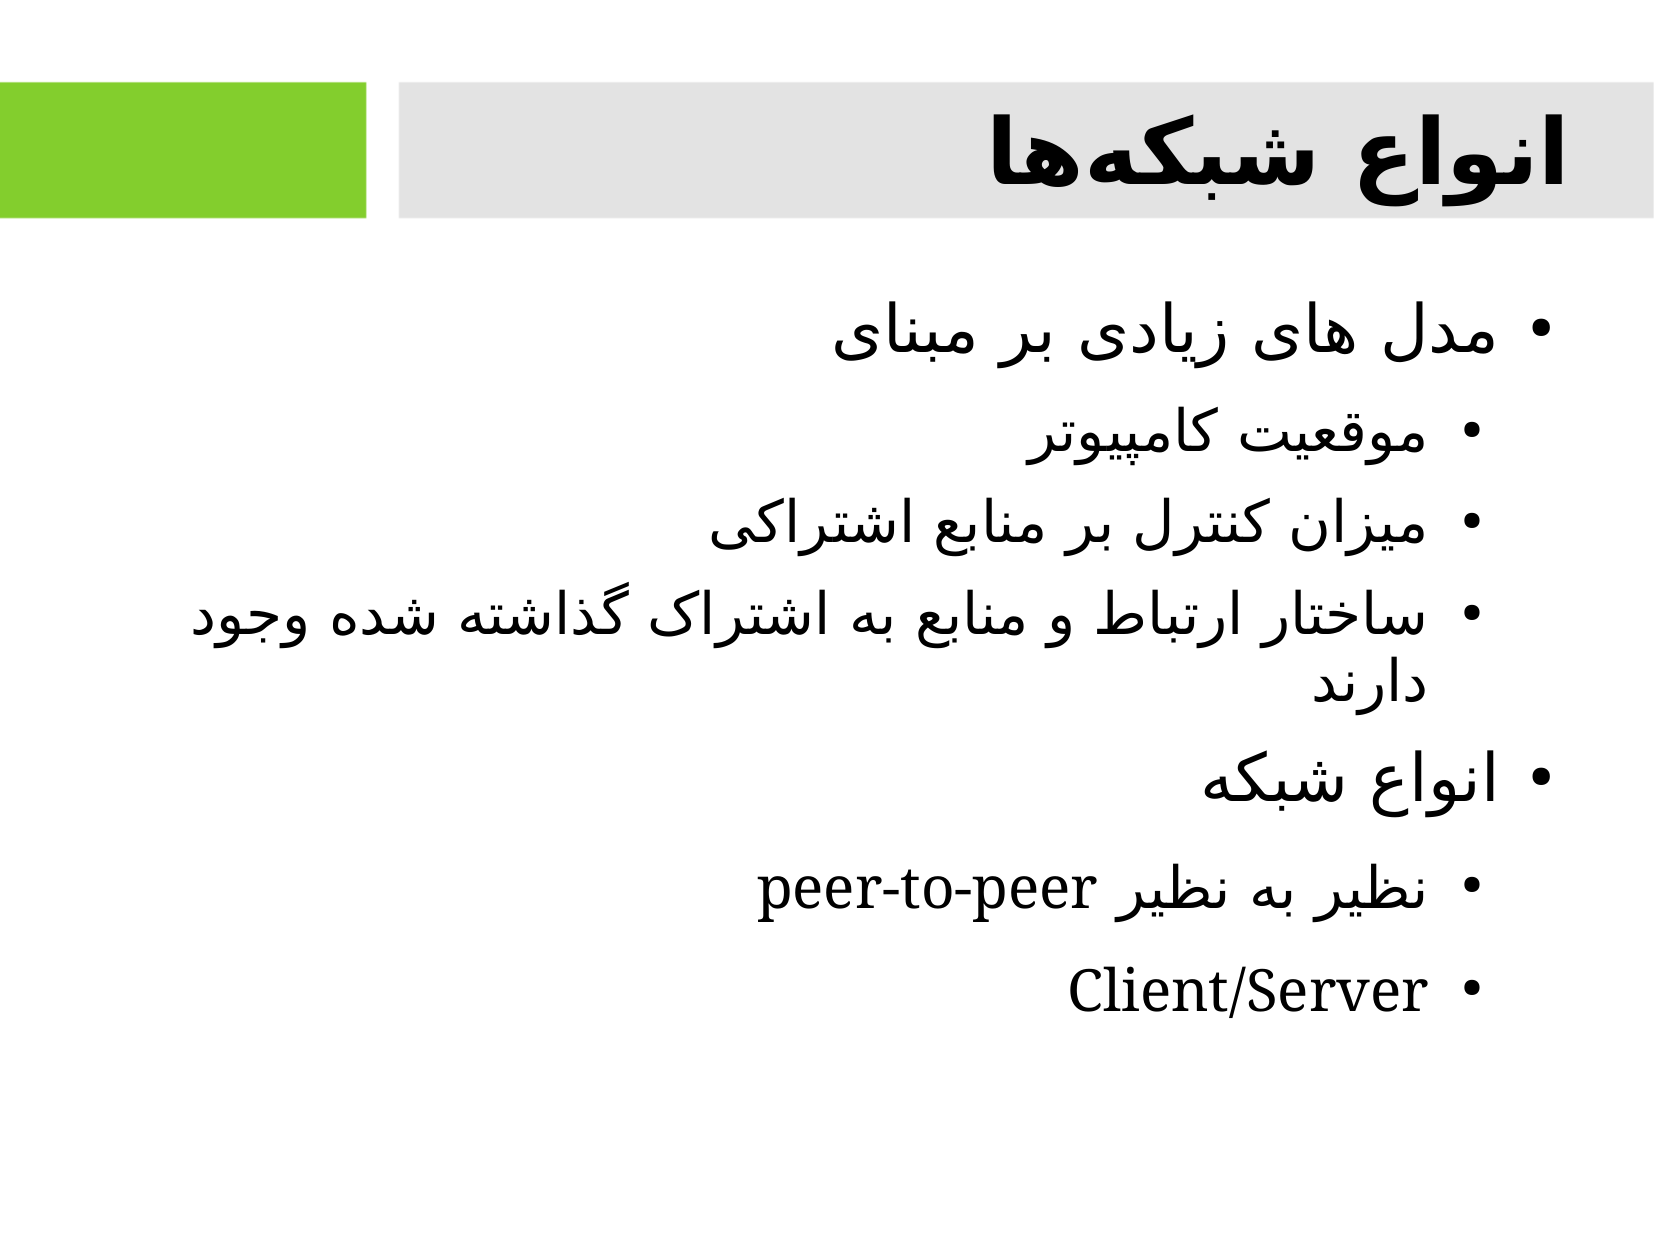

# انواع شبکه‌ها
مدل های زیادی بر مبنای
موقعیت کامپیوتر
میزان کنترل بر منابع اشتراکی
ساختار ارتباط و منابع به اشتراک گذاشته شده وجود دارند
انواع شبکه
نظیر به نظیر peer-to-peer
Client/Server